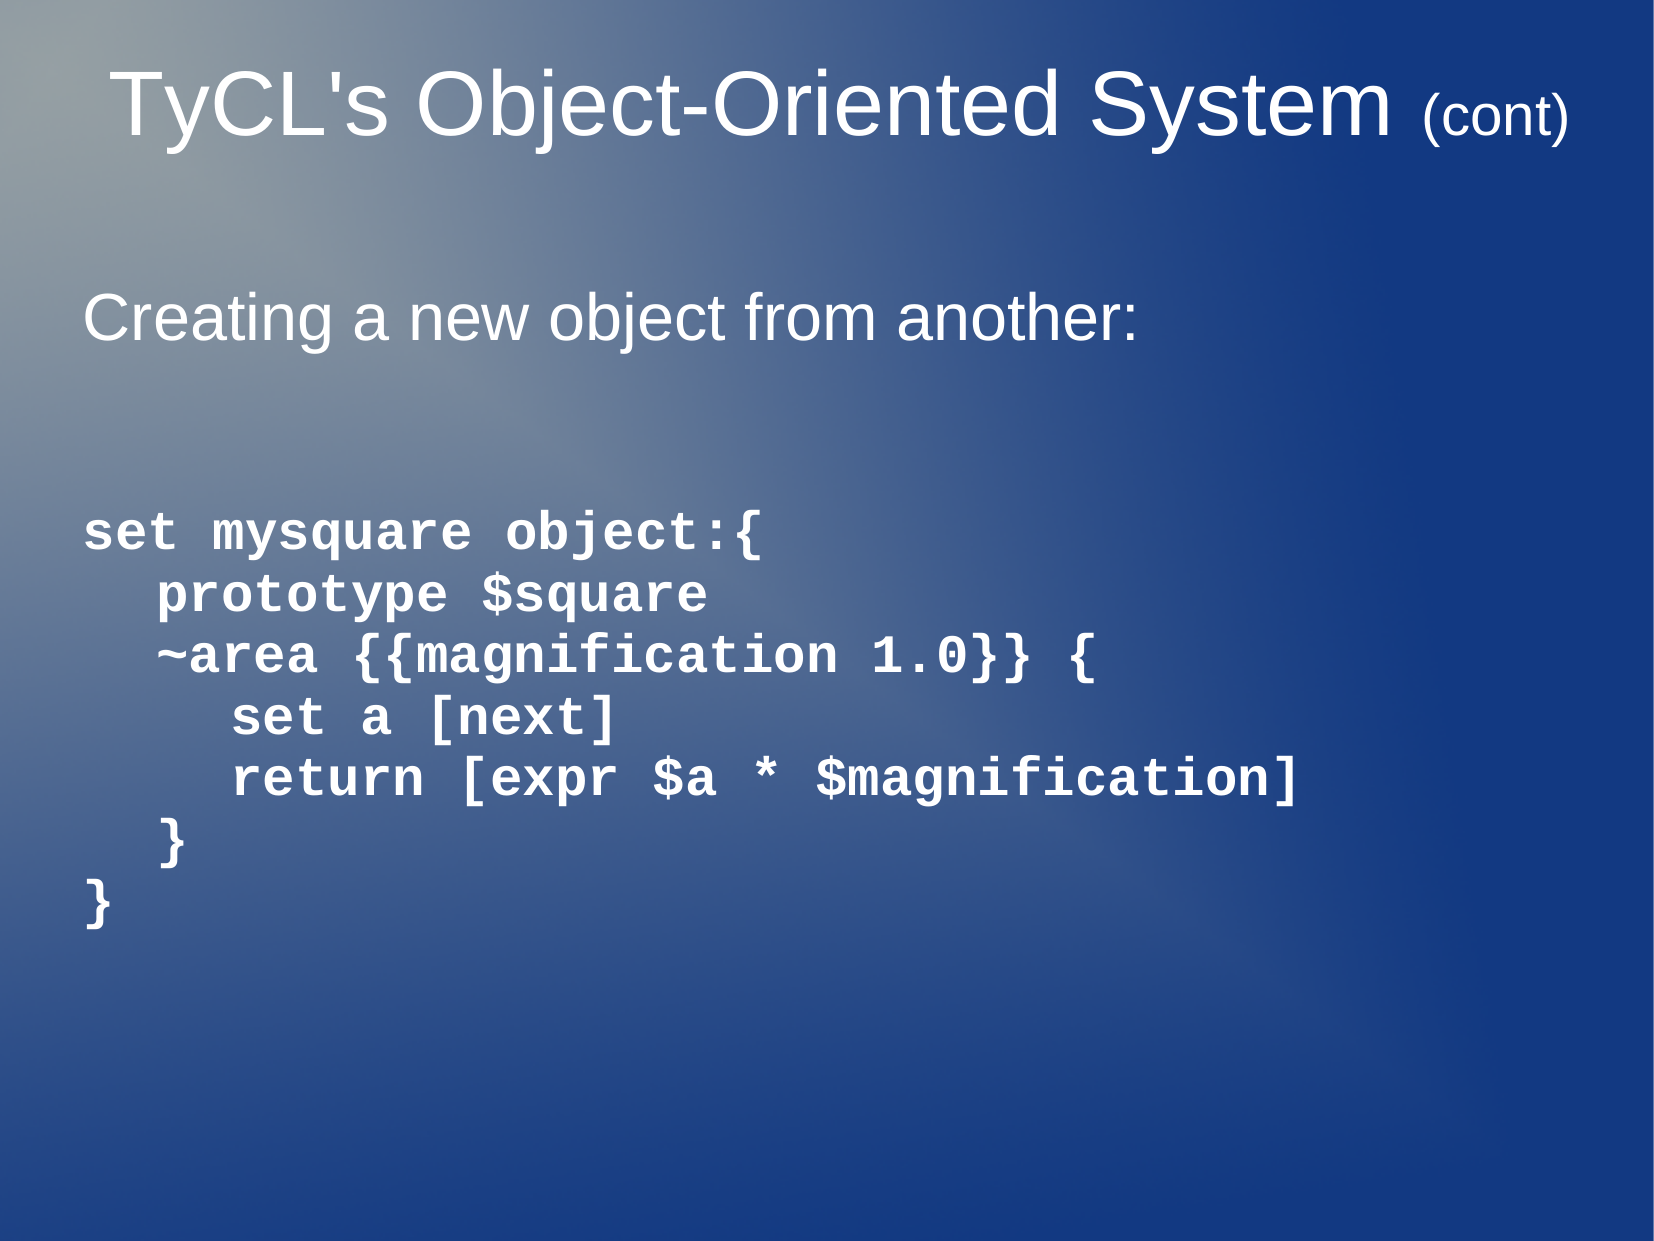

TyCL's Object-Oriented System (cont)
# Creating a new object from another:
set mysquare object:{
	prototype $square
	~area {{magnification 1.0}} {
		set a [next]
		return [expr $a * $magnification]
	}
}